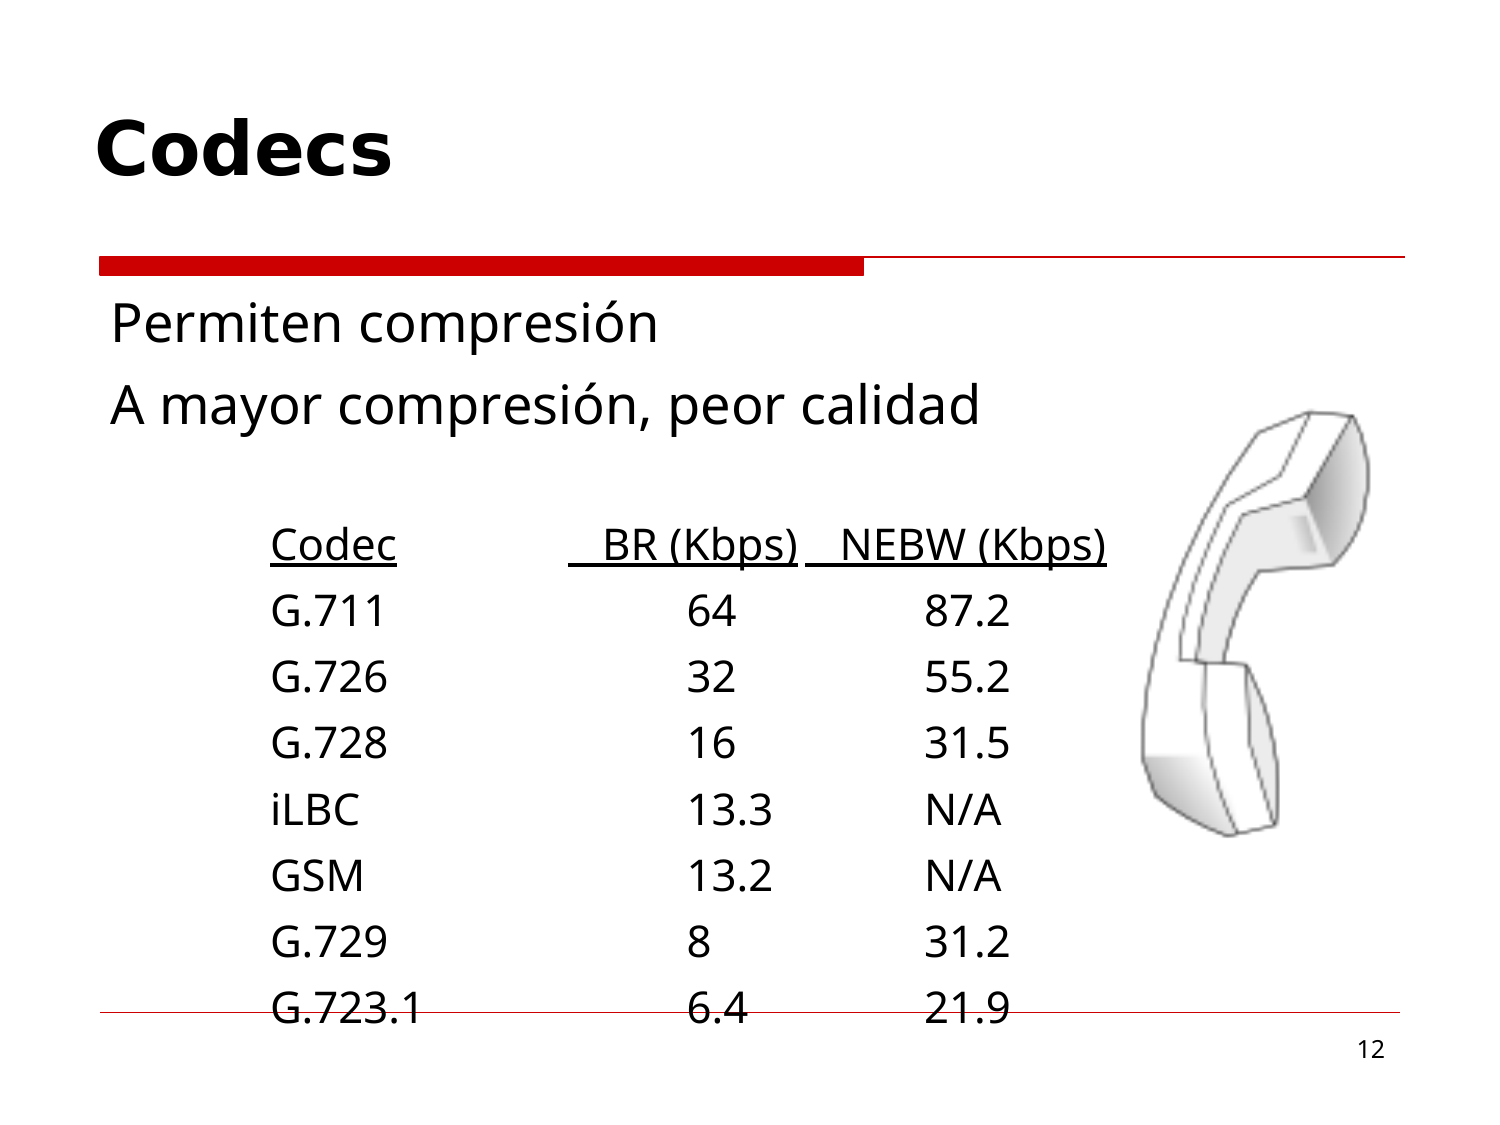

# Codecs
Permiten compresión
A mayor compresión, peor calidad
Codec		 BR (Kbps)	 NEBW (Kbps)
G.711 			64 		87.2
G.726 			32 		55.2
G.728 			16 		31.5
iLBC 			13.3 		N/A
GSM 			13.2 		N/A
G.729 			8 		31.2
G.723.1 			6.4 		21.9